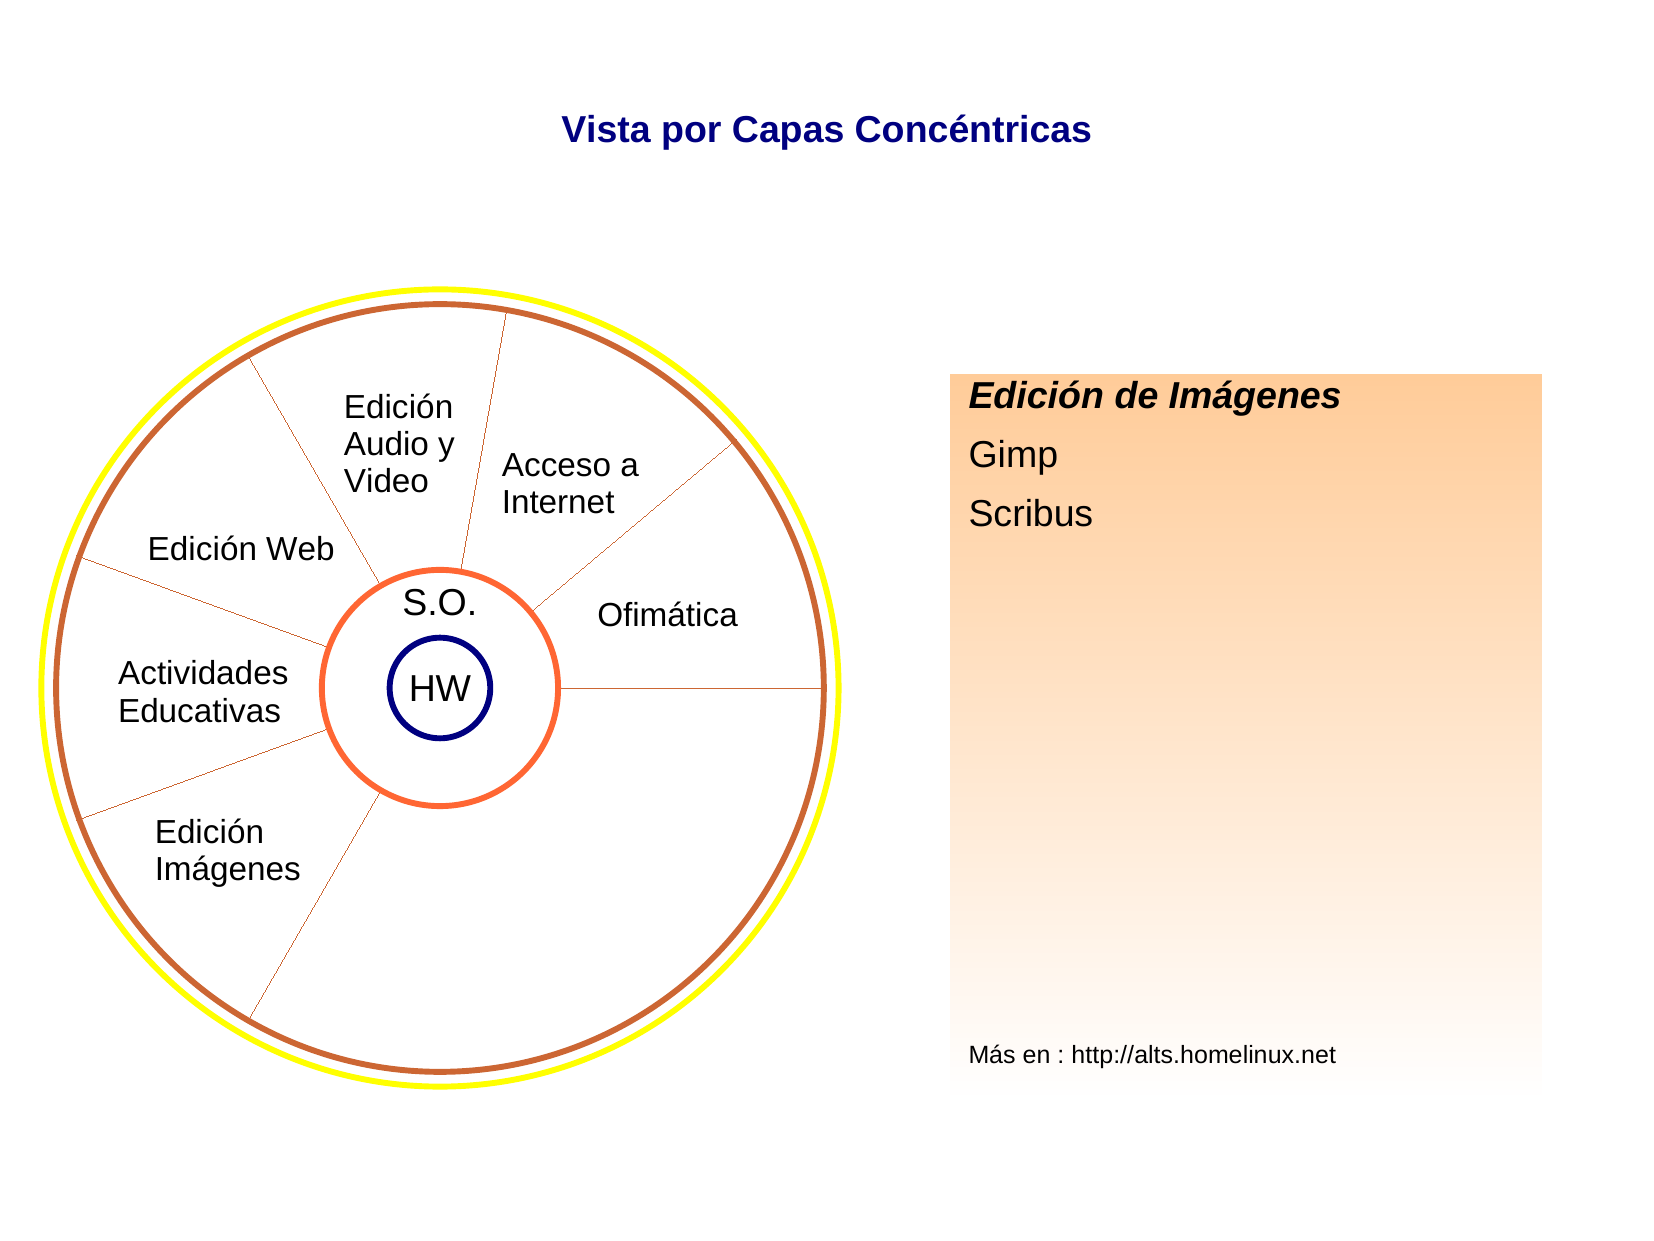

Vista por Capas Concéntricas
# Edición de Imágenes
Gimp
Scribus
Más en : http://alts.homelinux.net
Edición
Audio y
Video
Acceso a
Internet
Edición Web
S.O.
Ofimática
HW
Actividades
Educativas
Edición
Imágenes